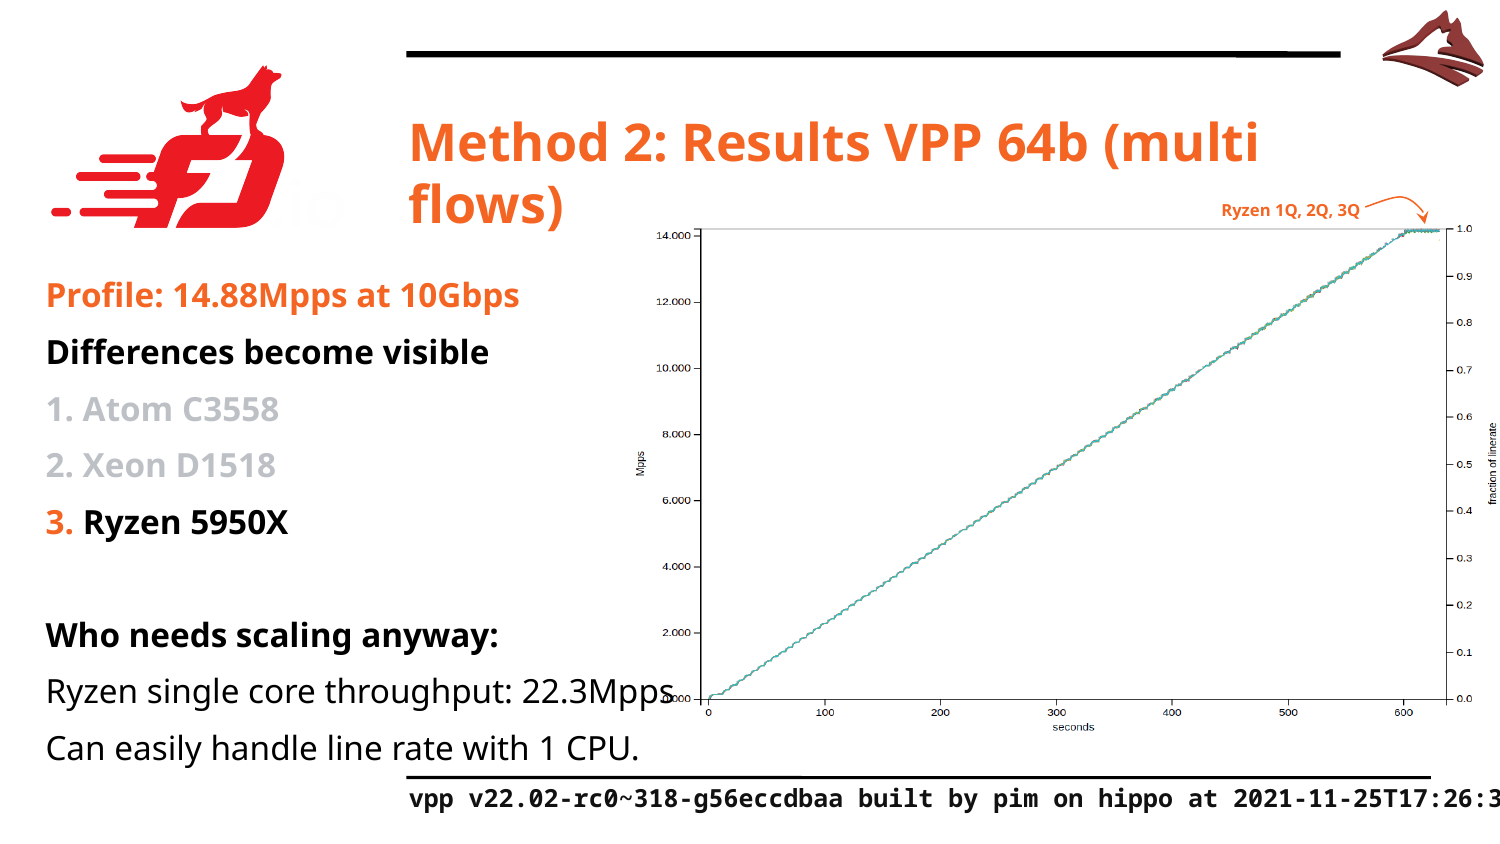

# Method 2: Results VPP 64b (multi flows)
Ryzen 1Q, 2Q, 3Q
Profile: 14.88Mpps at 10Gbps
Differences become visible
1. Atom C3558
2. Xeon D1518
3. Ryzen 5950X
Who needs scaling anyway:
Ryzen single core throughput: 22.3Mpps
Can easily handle line rate with 1 CPU.
vpp v22.02-rc0~318-g56eccdbaa built by pim on hippo at 2021-11-25T17:26:37